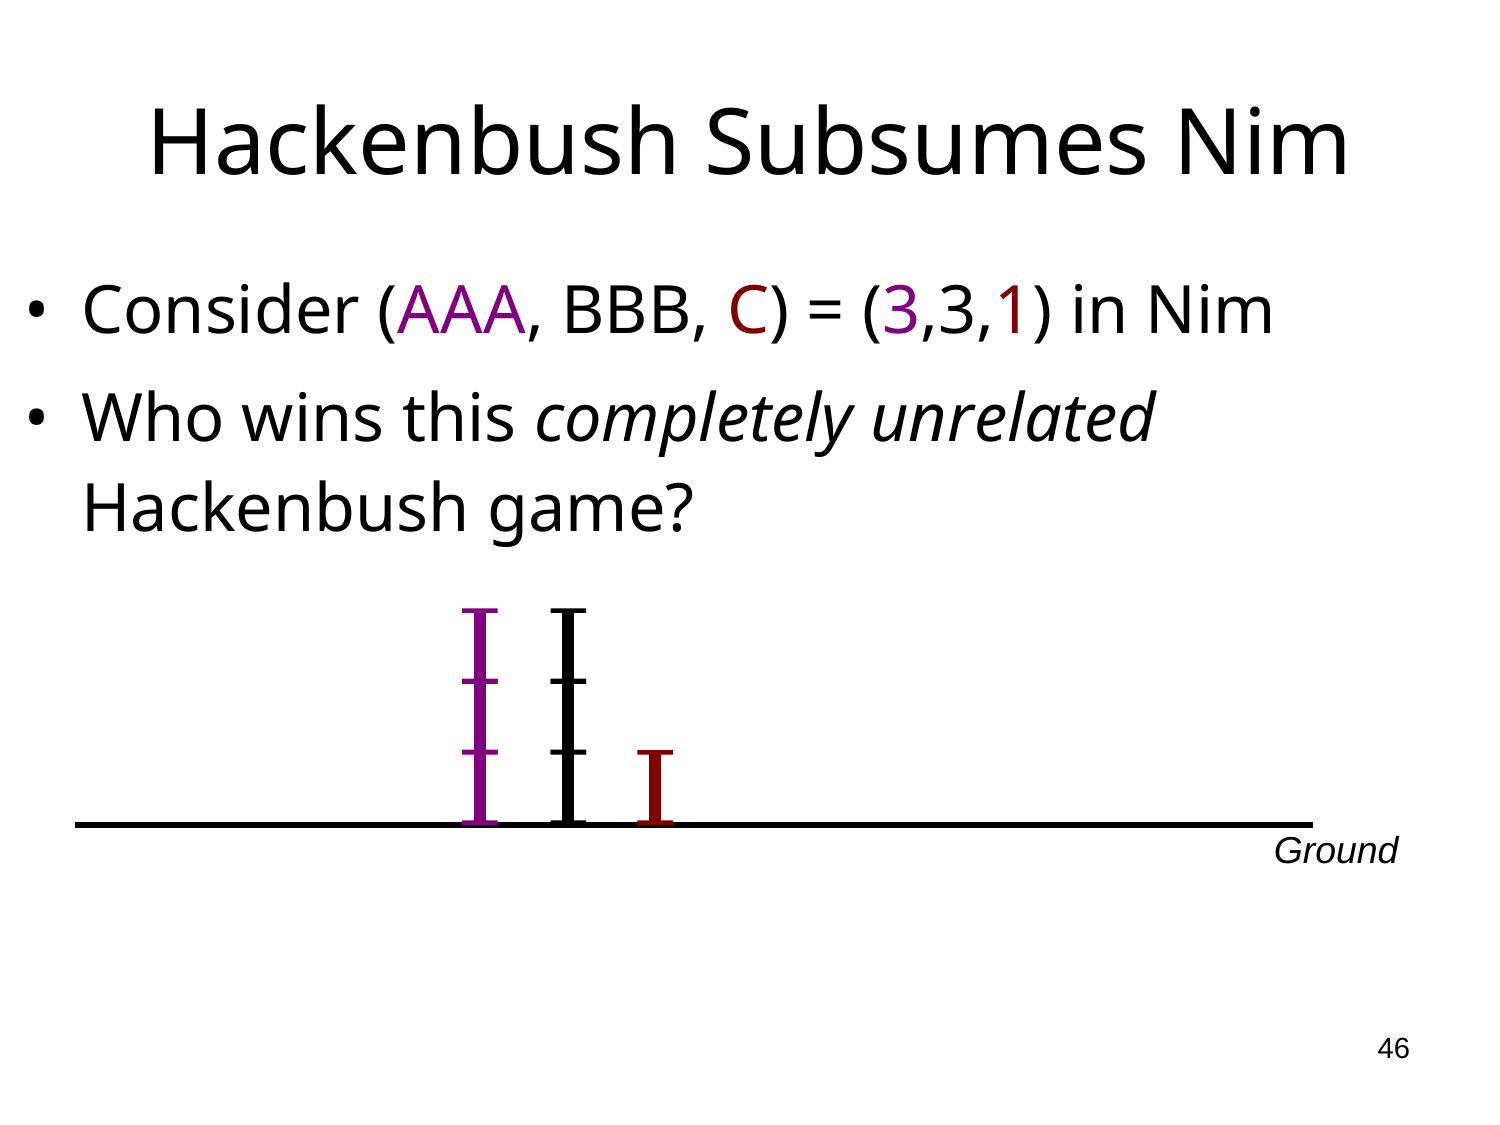

# Hackenbush Subsumes Nim
Consider (AAA, BBB, C) = (3,3,1) in Nim
Who wins this completely unrelated Hackenbush game?
Ground
46